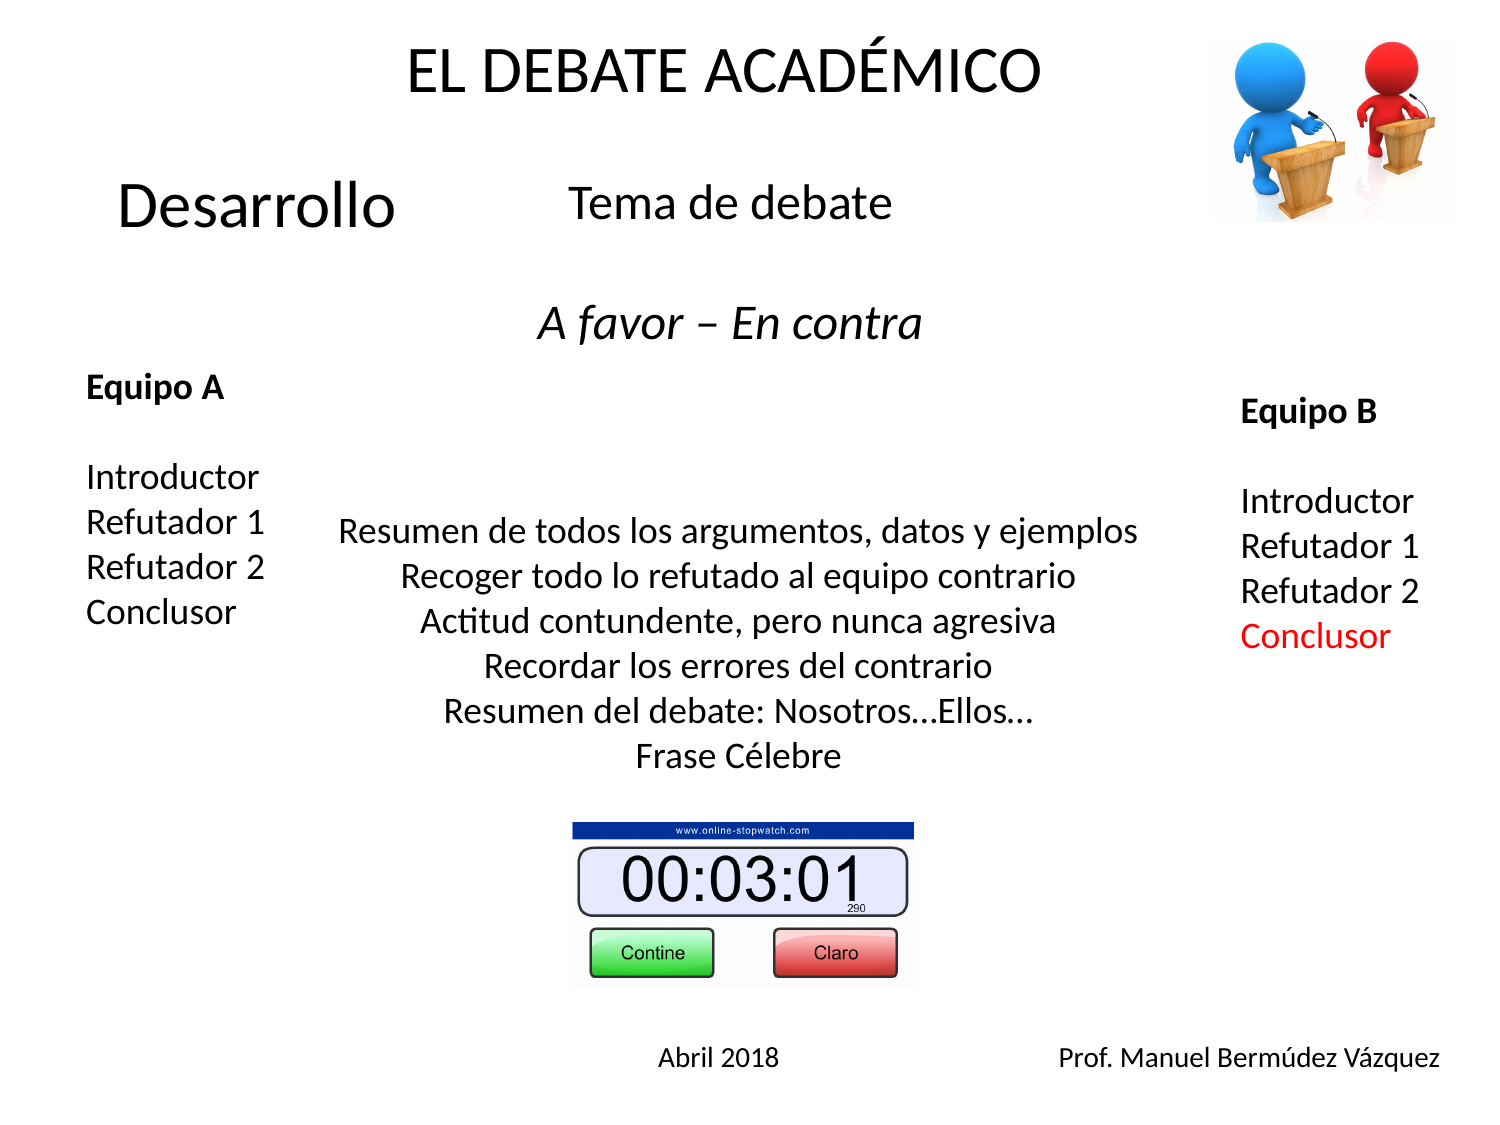

Desarrollo
Tema de debate
A favor – En contra
Equipo A
Introductor
Refutador 1
Refutador 2
Conclusor
Equipo B
Introductor
Refutador 1
Refutador 2
Conclusor
Resumen de todos los argumentos, datos y ejemplos
Recoger todo lo refutado al equipo contrario
Actitud contundente, pero nunca agresiva
Recordar los errores del contrario
Resumen del debate: Nosotros…Ellos…
Frase Célebre